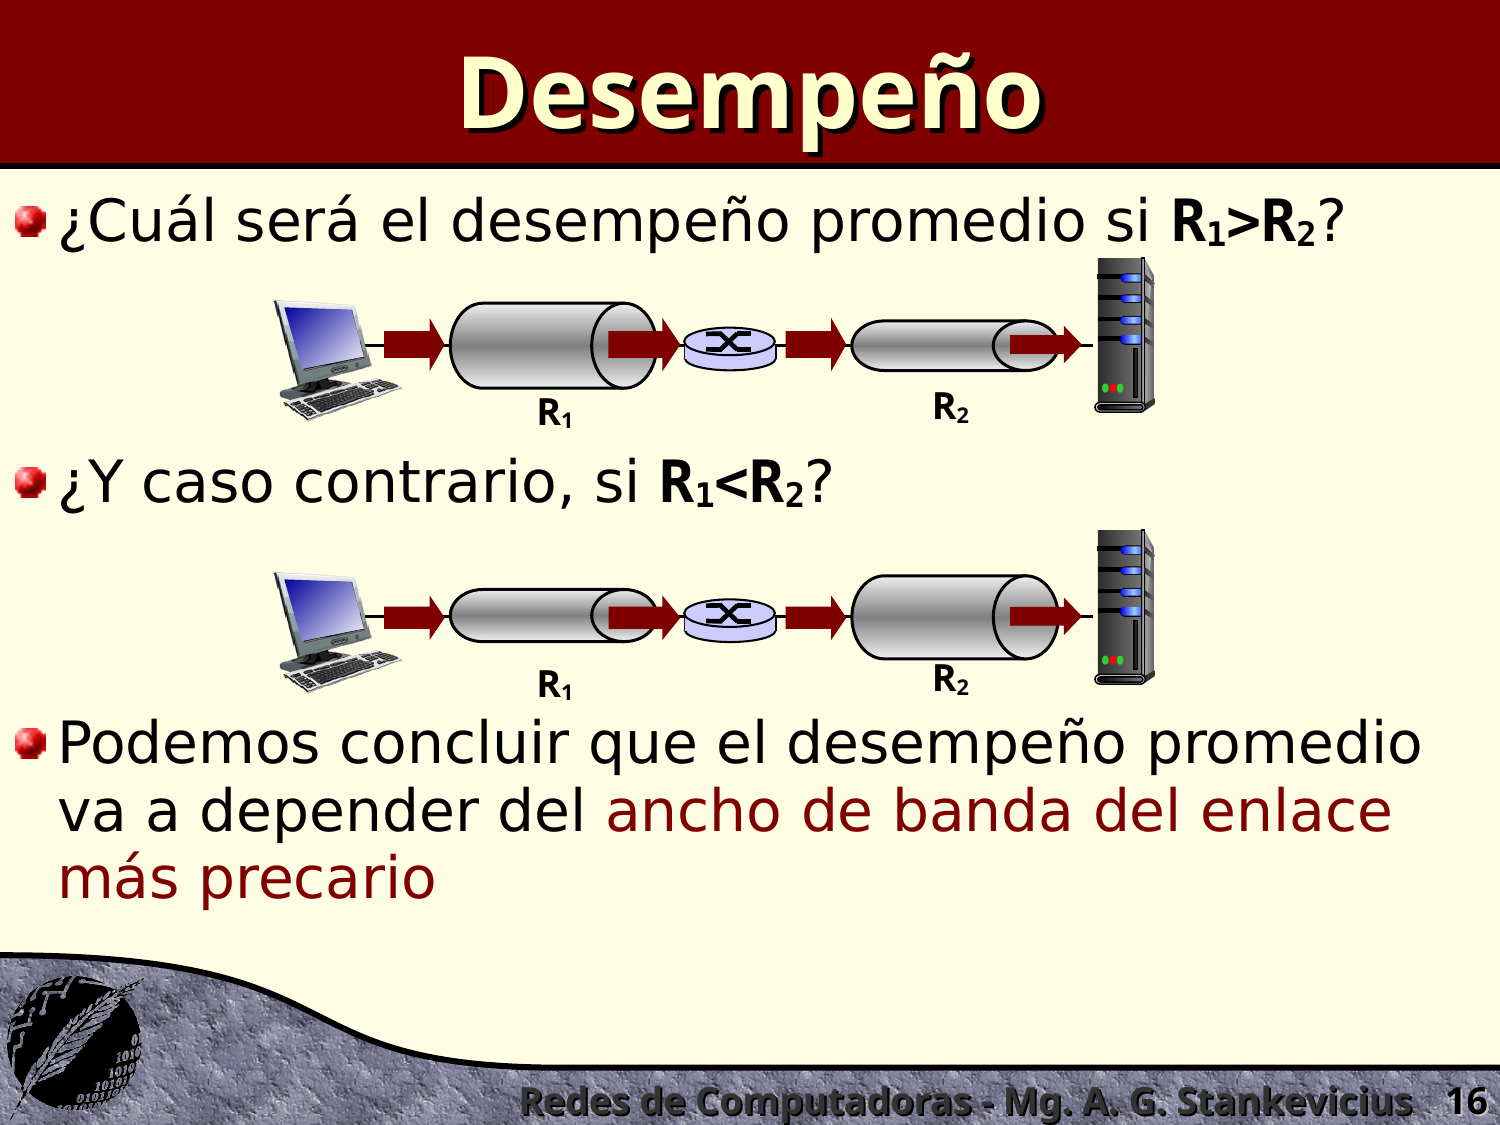

# Desempeño
¿Cuál será el desempeño promedio si R1>R2?
¿Y caso contrario, si R1<R2?
Podemos concluir que el desempeño promedio va a depender del ancho de banda del enlace más precario
R2
R1
R2
R1
16